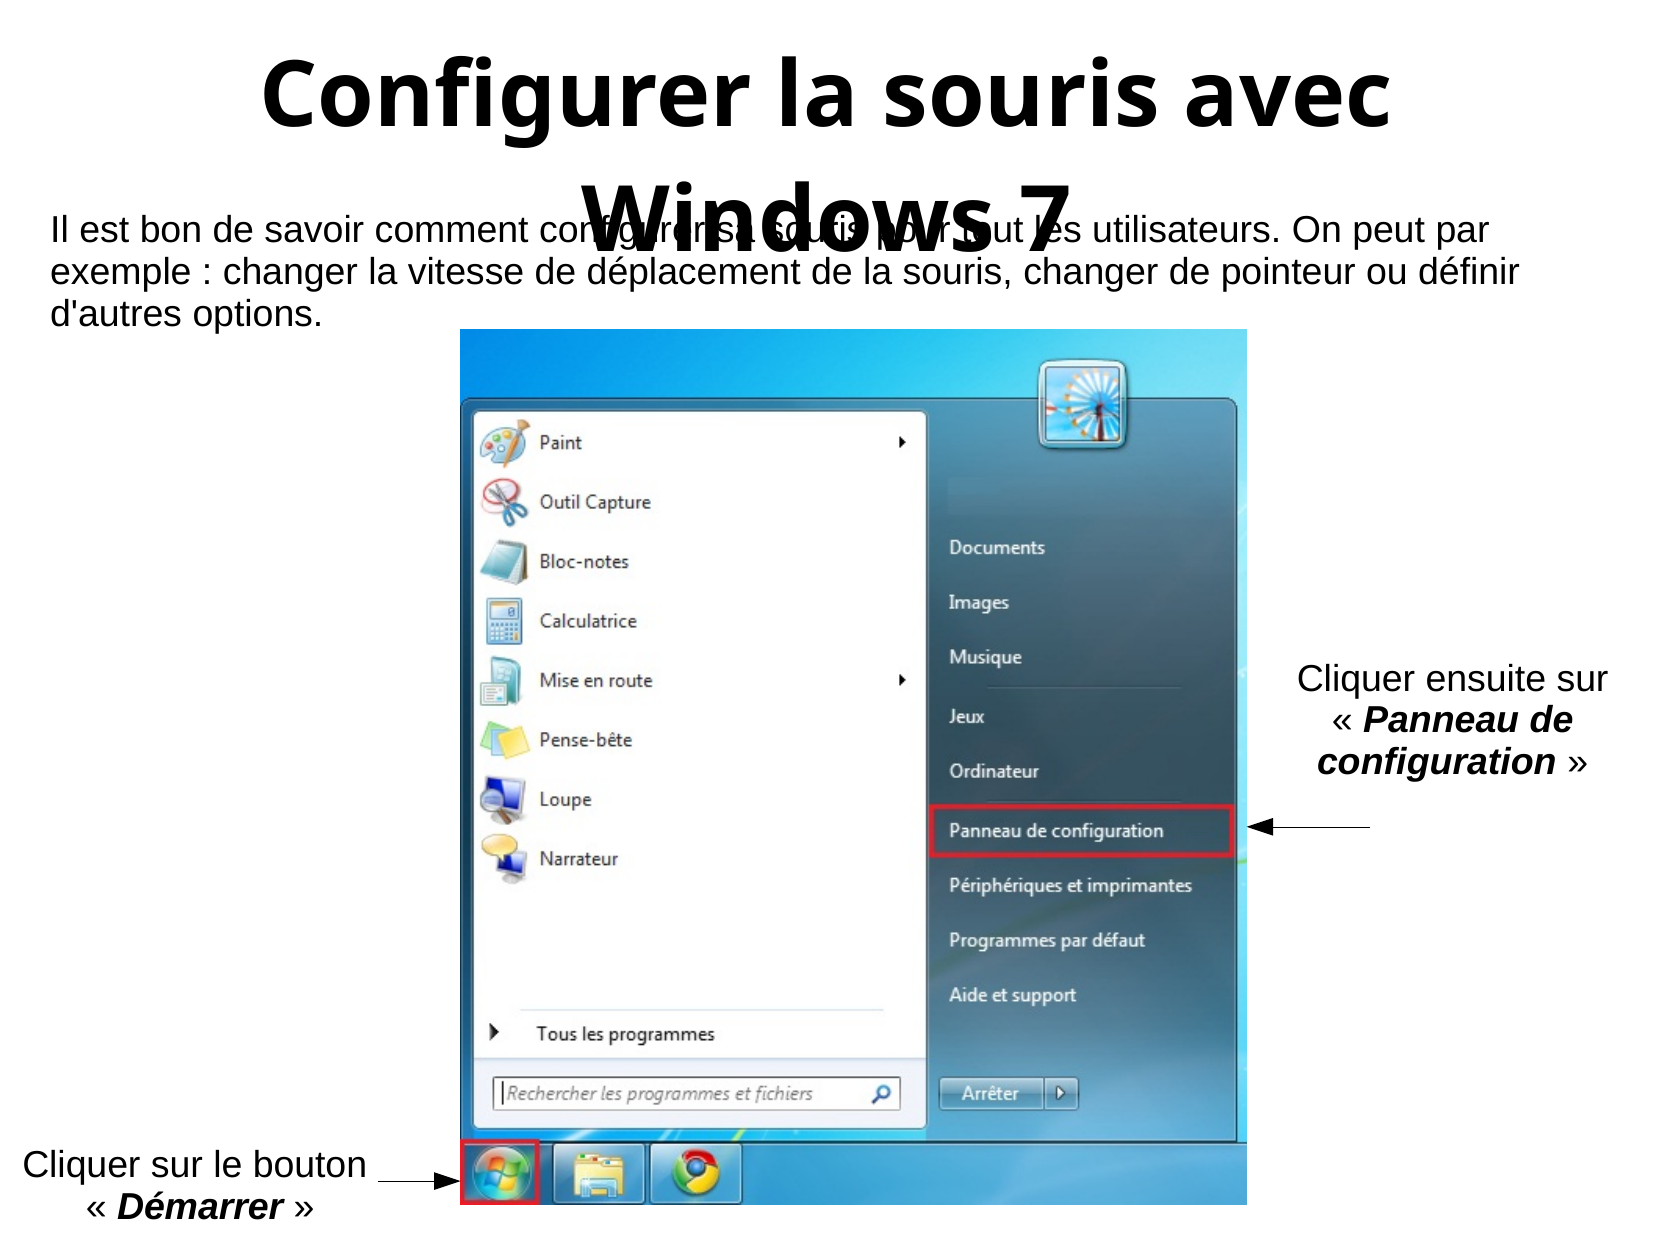

# Configurer la souris avec Windows 7
Il est bon de savoir comment configurer sa souris pour tout les utilisateurs. On peut par exemple : changer la vitesse de déplacement de la souris, changer de pointeur ou définir d'autres options.
Cliquer ensuite sur « Panneau de configuration »
Cliquer sur le bouton
 « Démarrer »